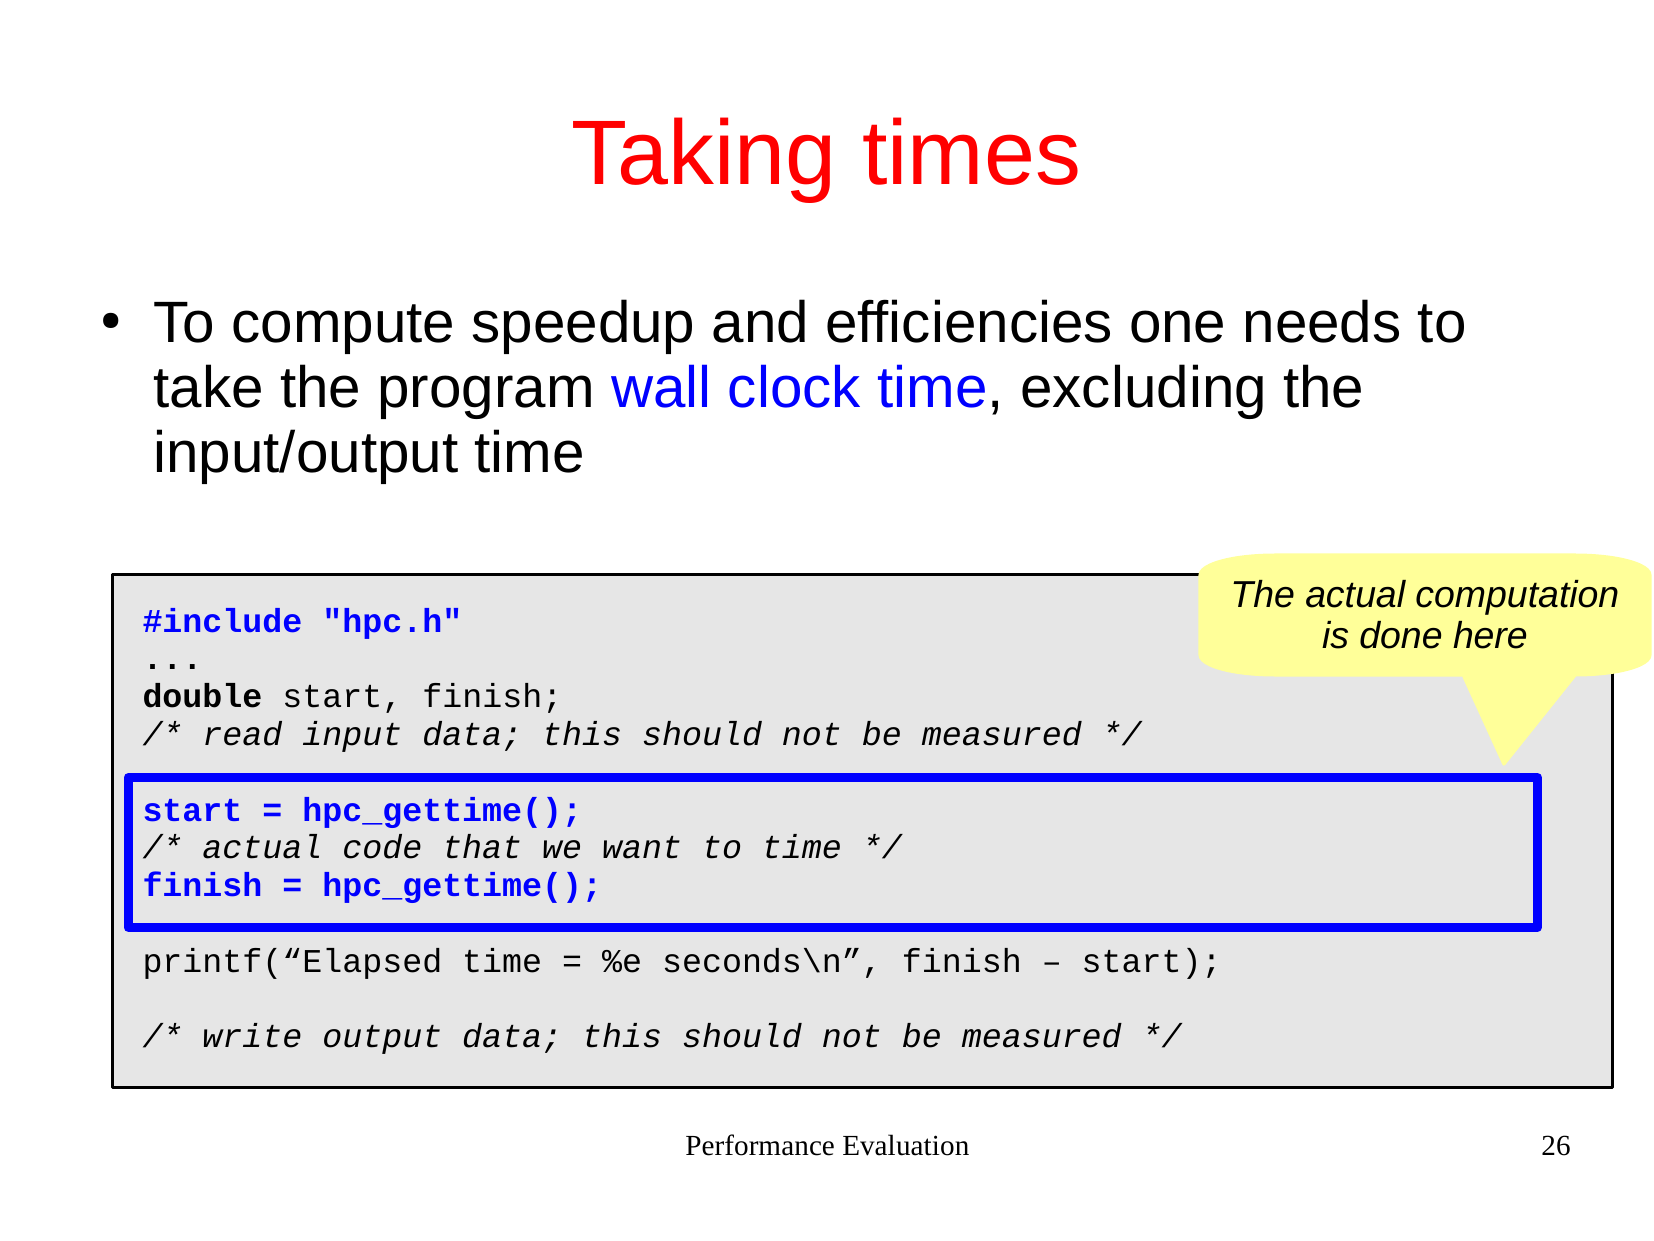

# Taking times
To compute speedup and efficiencies one needs to take the program wall clock time, excluding the input/output time
The actual computation is done here
#include "hpc.h"
...
double start, finish;
/* read input data; this should not be measured */
start = hpc_gettime();
/* actual code that we want to time */
finish = hpc_gettime();
printf(“Elapsed time = %e seconds\n”, finish – start);
/* write output data; this should not be measured */
Performance Evaluation
26